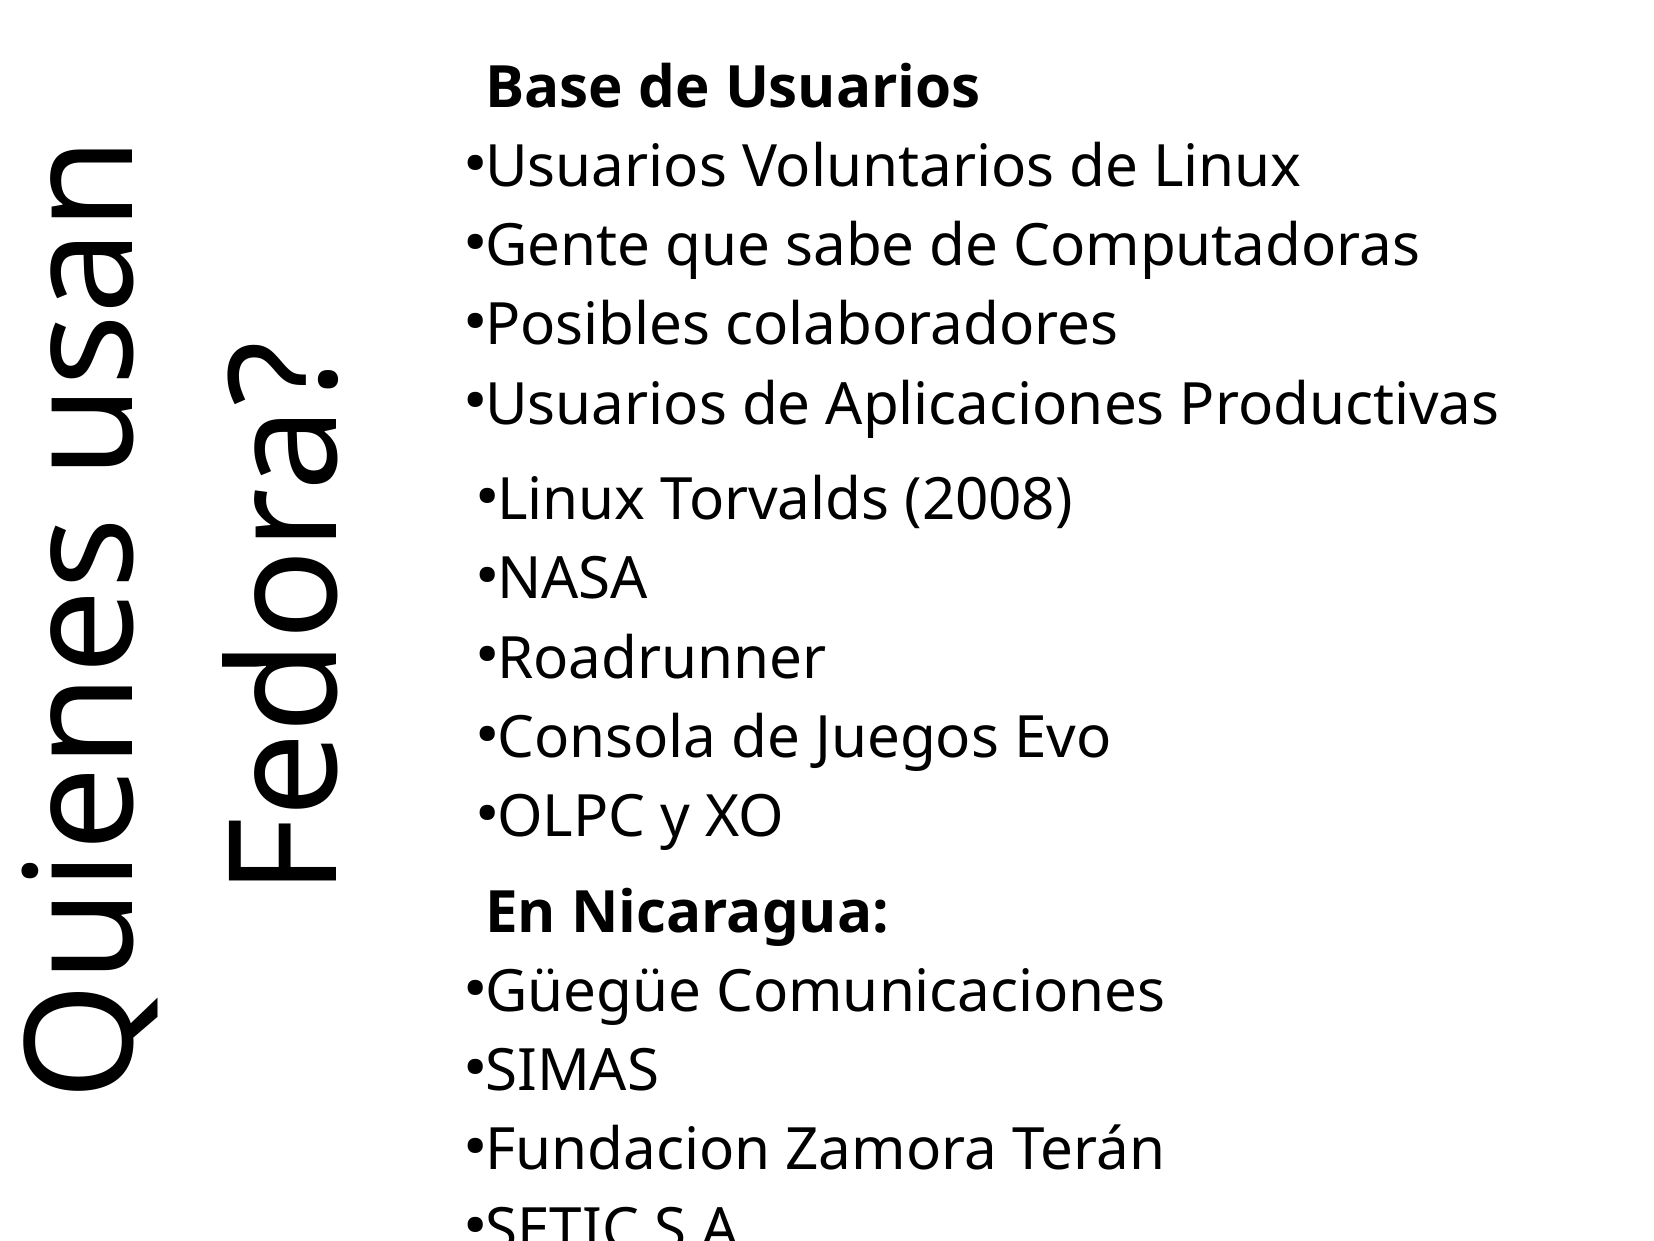

Base de Usuarios
Usuarios Voluntarios de Linux
Gente que sabe de Computadoras
Posibles colaboradores
Usuarios de Aplicaciones Productivas
# Quienes usan Fedora?
Linux Torvalds (2008)
NASA
Roadrunner
Consola de Juegos Evo
OLPC y XO
En Nicaragua:
Güegüe Comunicaciones
SIMAS
Fundacion Zamora Terán
SETIC,S.A.